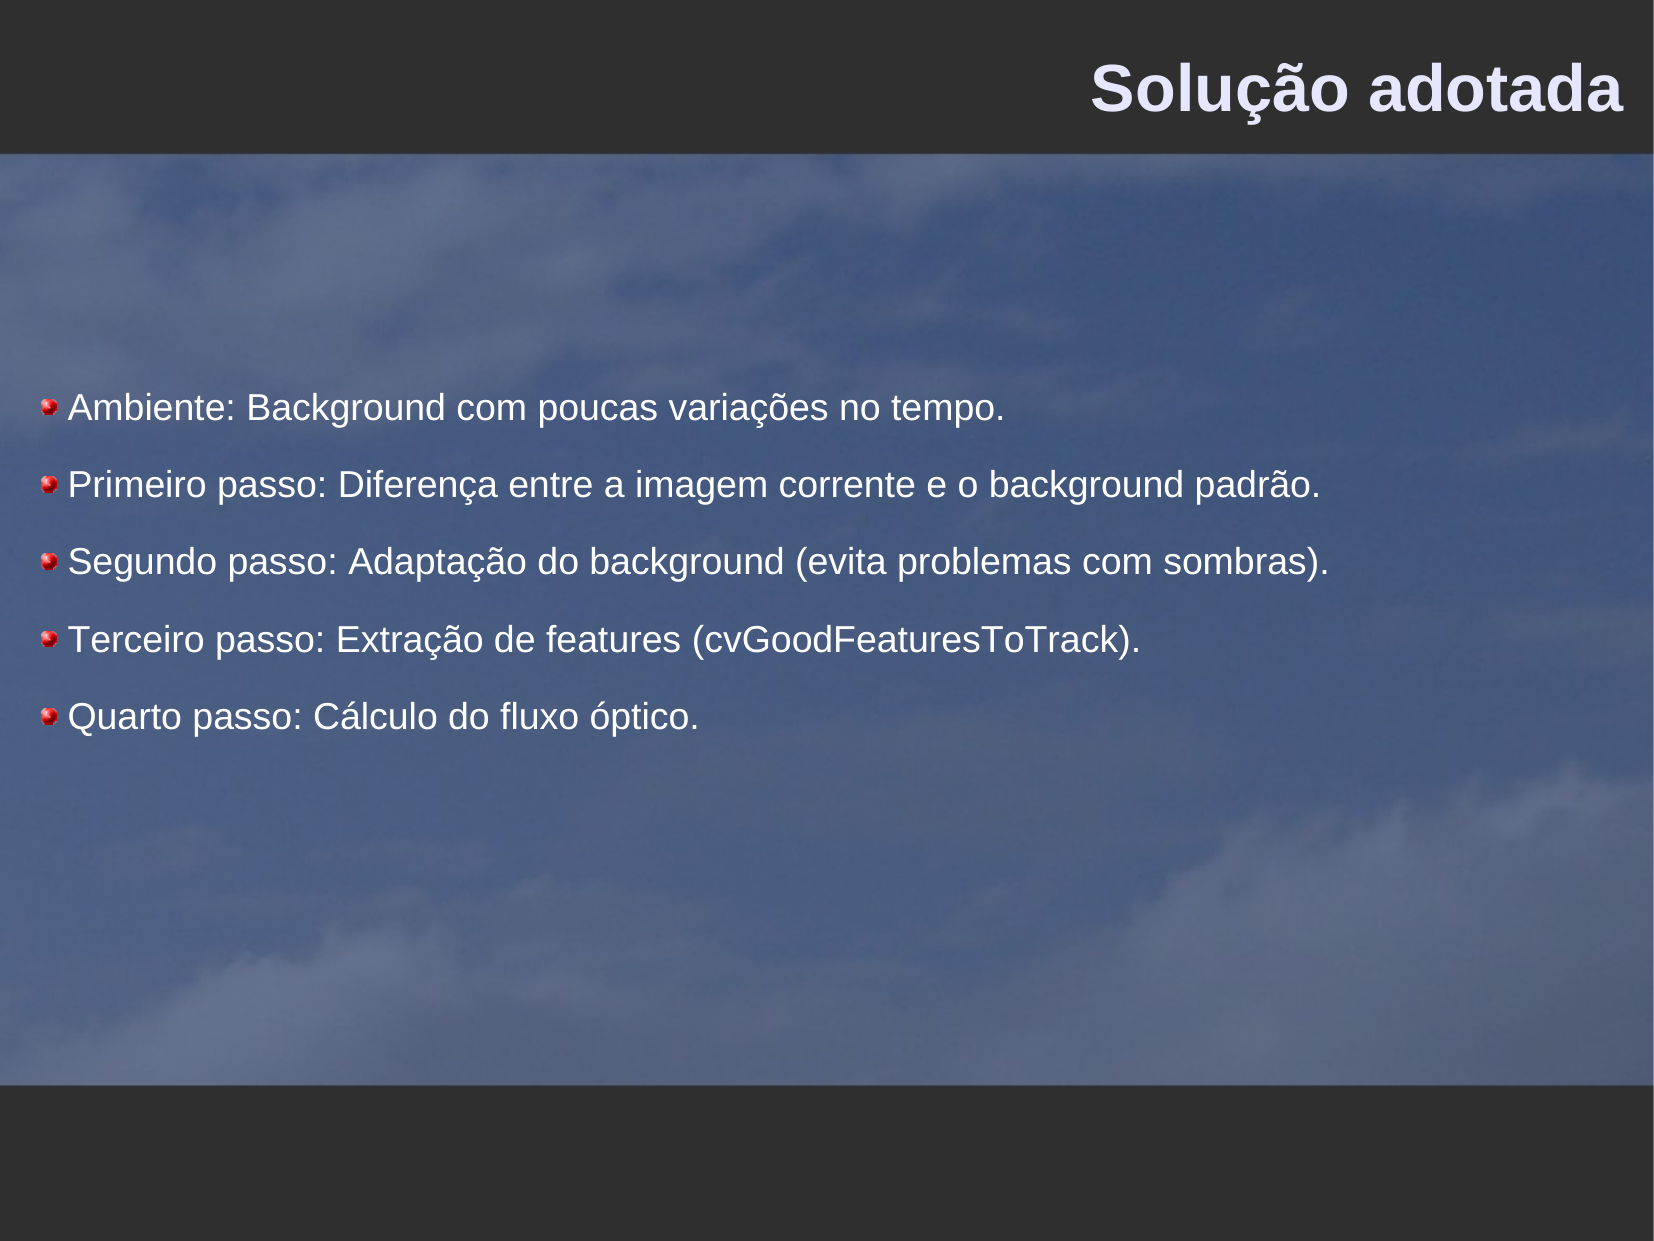

# Solução adotada
 Ambiente: Background com poucas variações no tempo.
 Primeiro passo: Diferença entre a imagem corrente e o background padrão.
 Segundo passo: Adaptação do background (evita problemas com sombras).
 Terceiro passo: Extração de features (cvGoodFeaturesToTrack).
 Quarto passo: Cálculo do fluxo óptico.